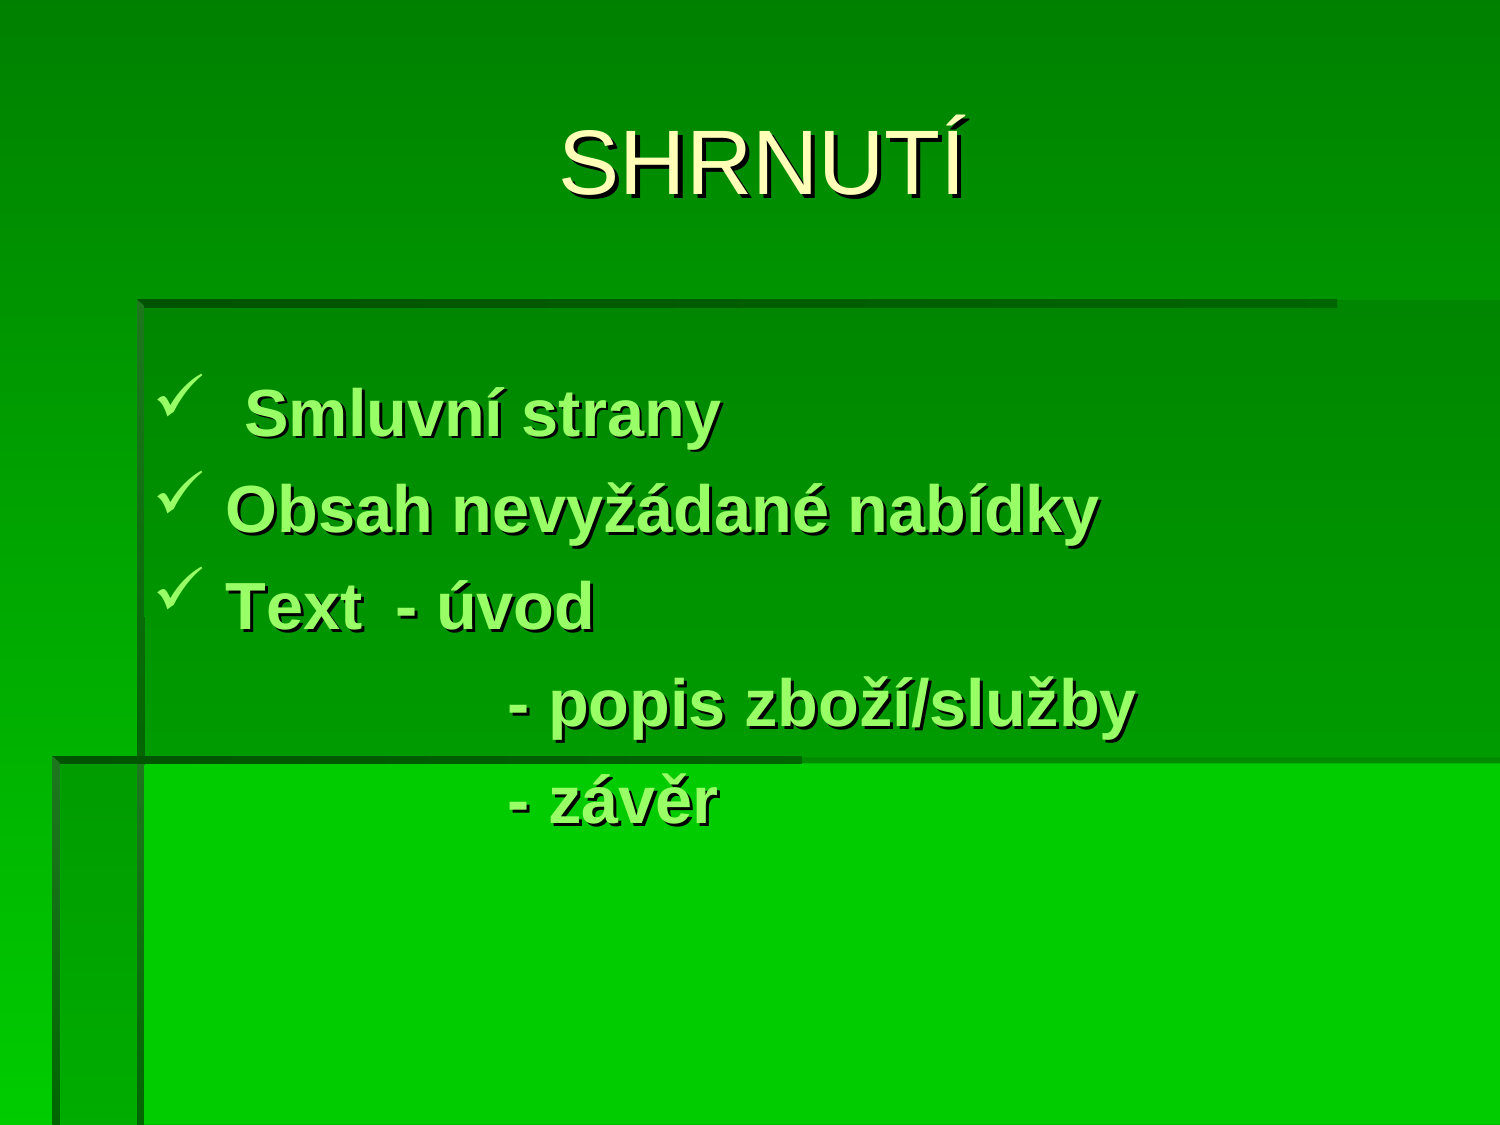

# SHRNUTÍ
 Smluvní strany
 Obsah nevyžádané nabídky
 Text	- úvod
			- popis zboží/služby
			- závěr